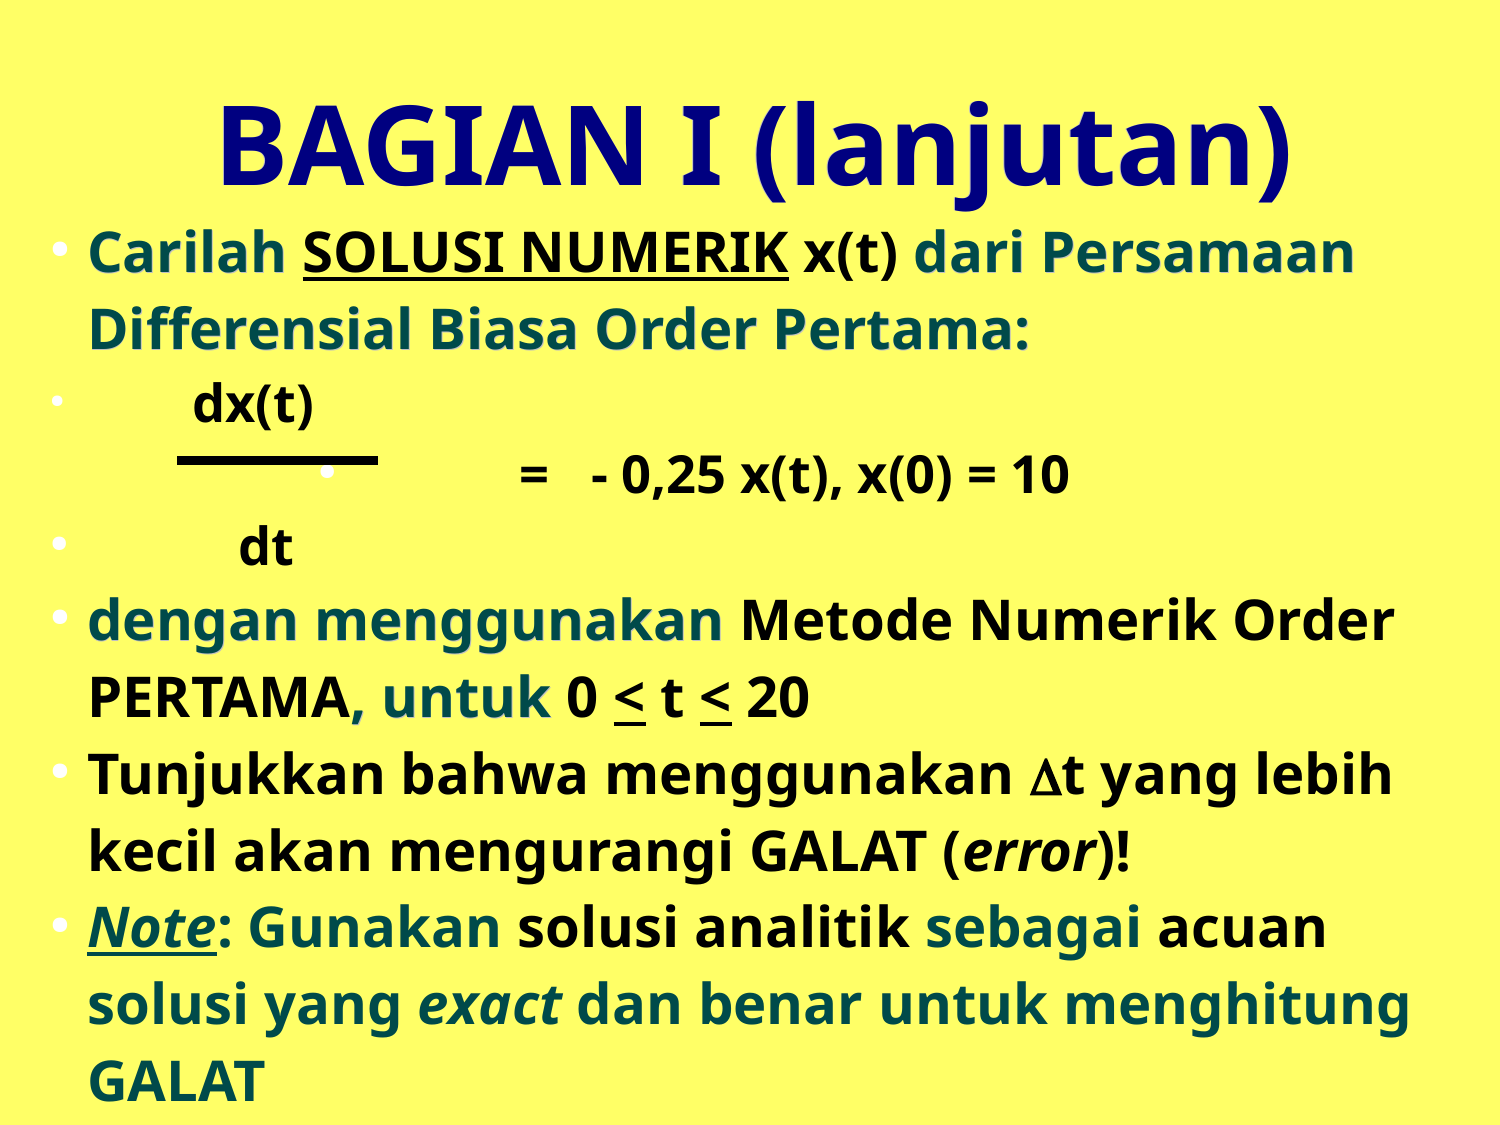

# BAGIAN I (lanjutan)
Carilah SOLUSI NUMERIK x(t) dari Persamaan Differensial Biasa Order Pertama:
 dx(t)
 = - 0,25 x(t), x(0) = 10
 dt
dengan menggunakan Metode Numerik Order PERTAMA, untuk 0 < t < 20
Tunjukkan bahwa menggunakan Dt yang lebih kecil akan mengurangi GALAT (error)!
Note: Gunakan solusi analitik sebagai acuan solusi yang exact dan benar untuk menghitung GALAT